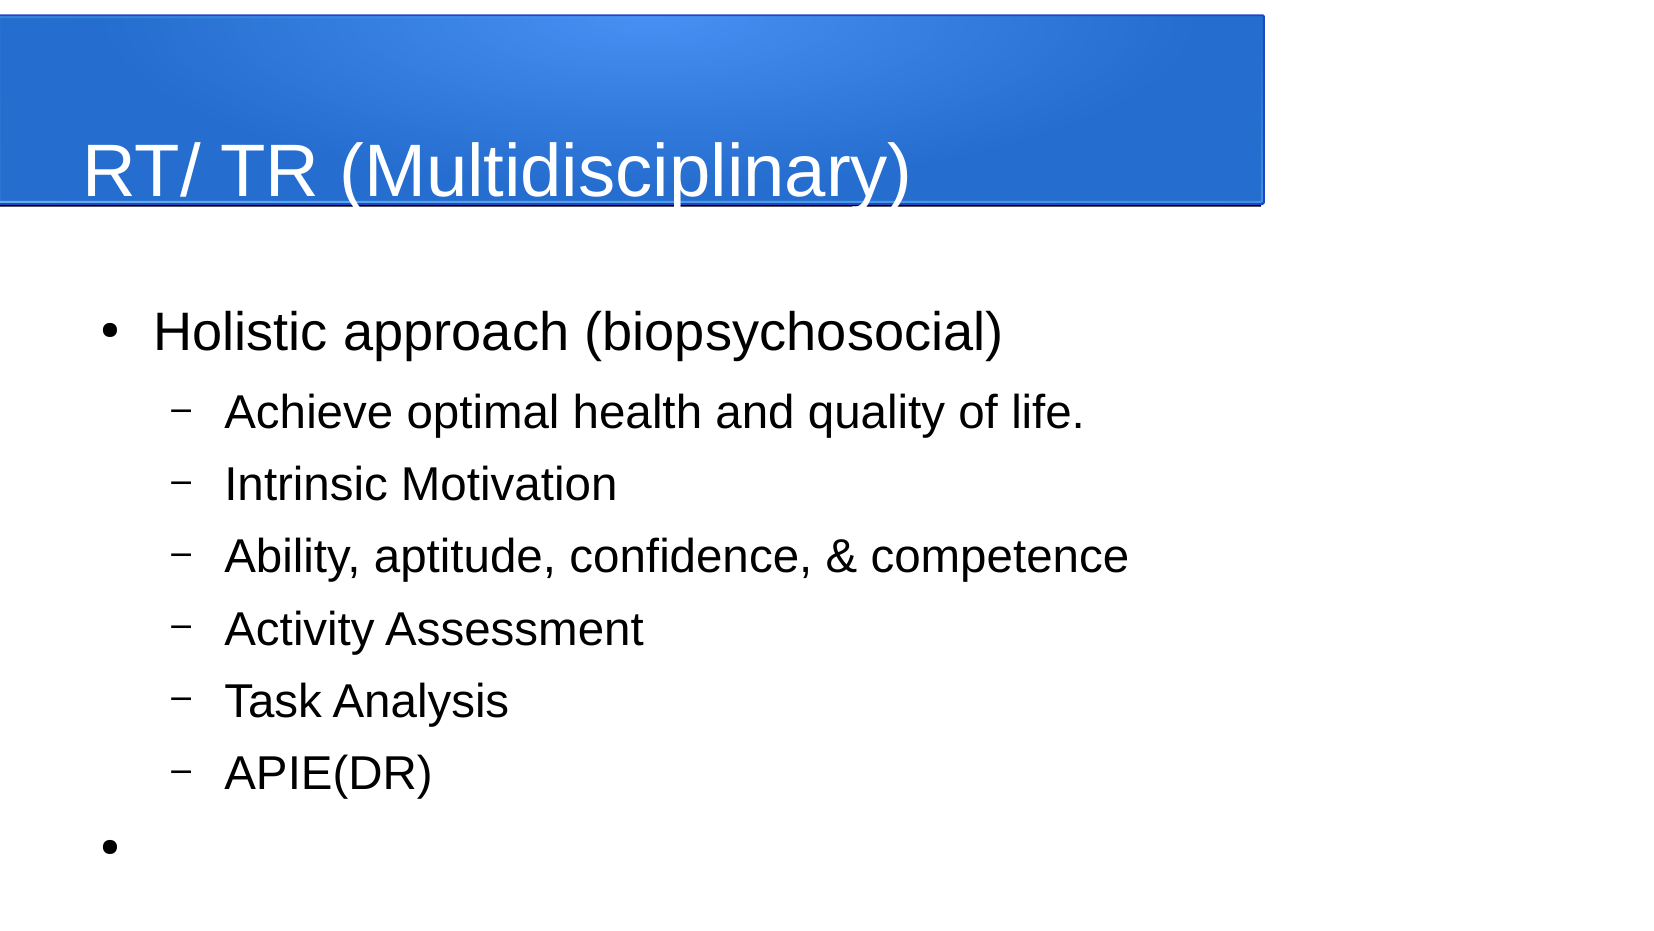

# RT/ TR (Multidisciplinary)
Holistic approach (biopsychosocial)
Achieve optimal health and quality of life.
Intrinsic Motivation
Ability, aptitude, confidence, & competence
Activity Assessment
Task Analysis
APIE(DR)